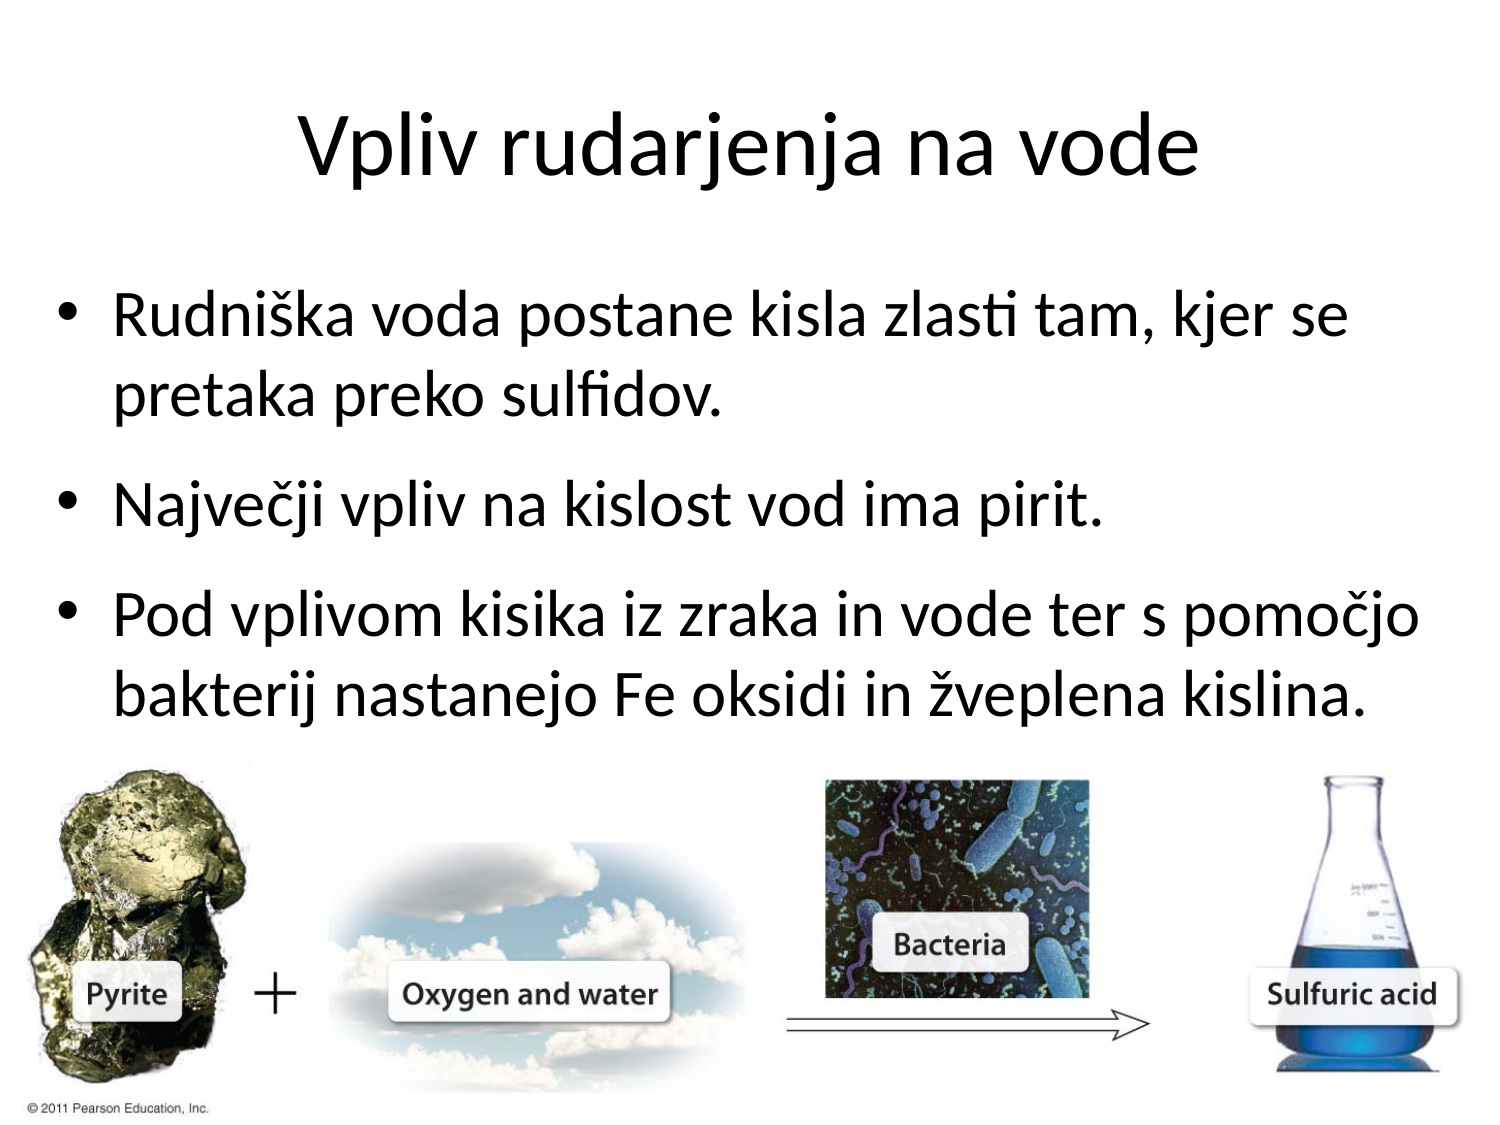

# Vpliv rudarjenja na vode
Rudniška voda postane kisla zlasti tam, kjer se pretaka preko sulfidov.
Največji vpliv na kislost vod ima pirit.
Pod vplivom kisika iz zraka in vode ter s pomočjo bakterij nastanejo Fe oksidi in žveplena kislina.